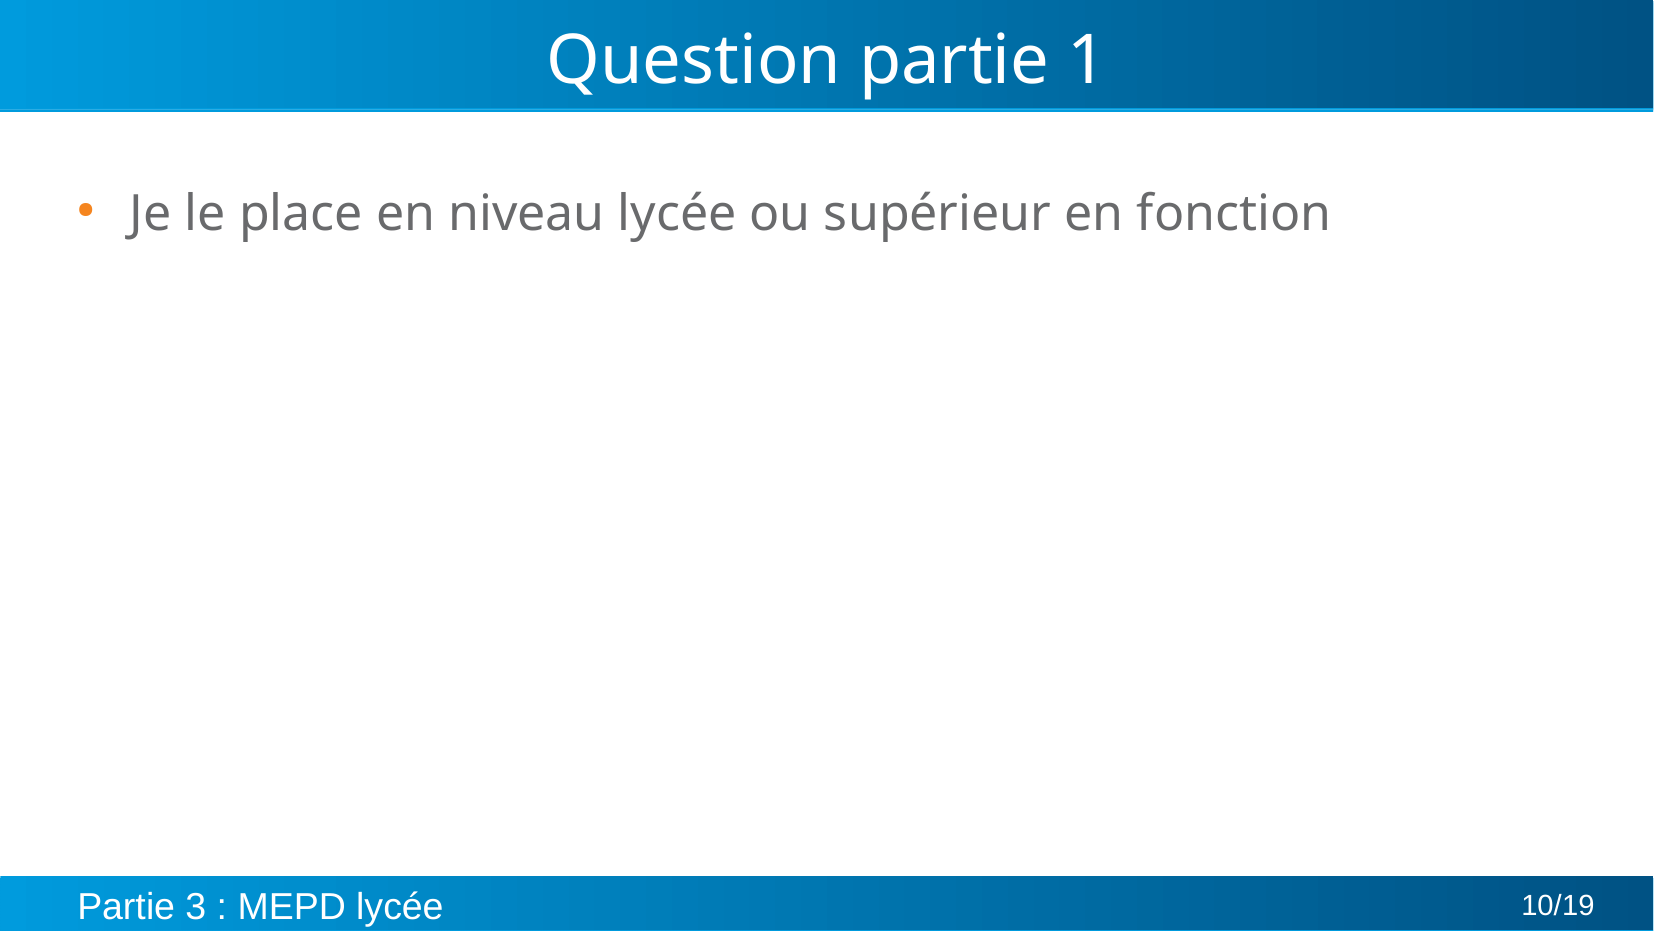

# Question partie 1
Je le place en niveau lycée ou supérieur en fonction
Partie 3 : MEPD lycée
10